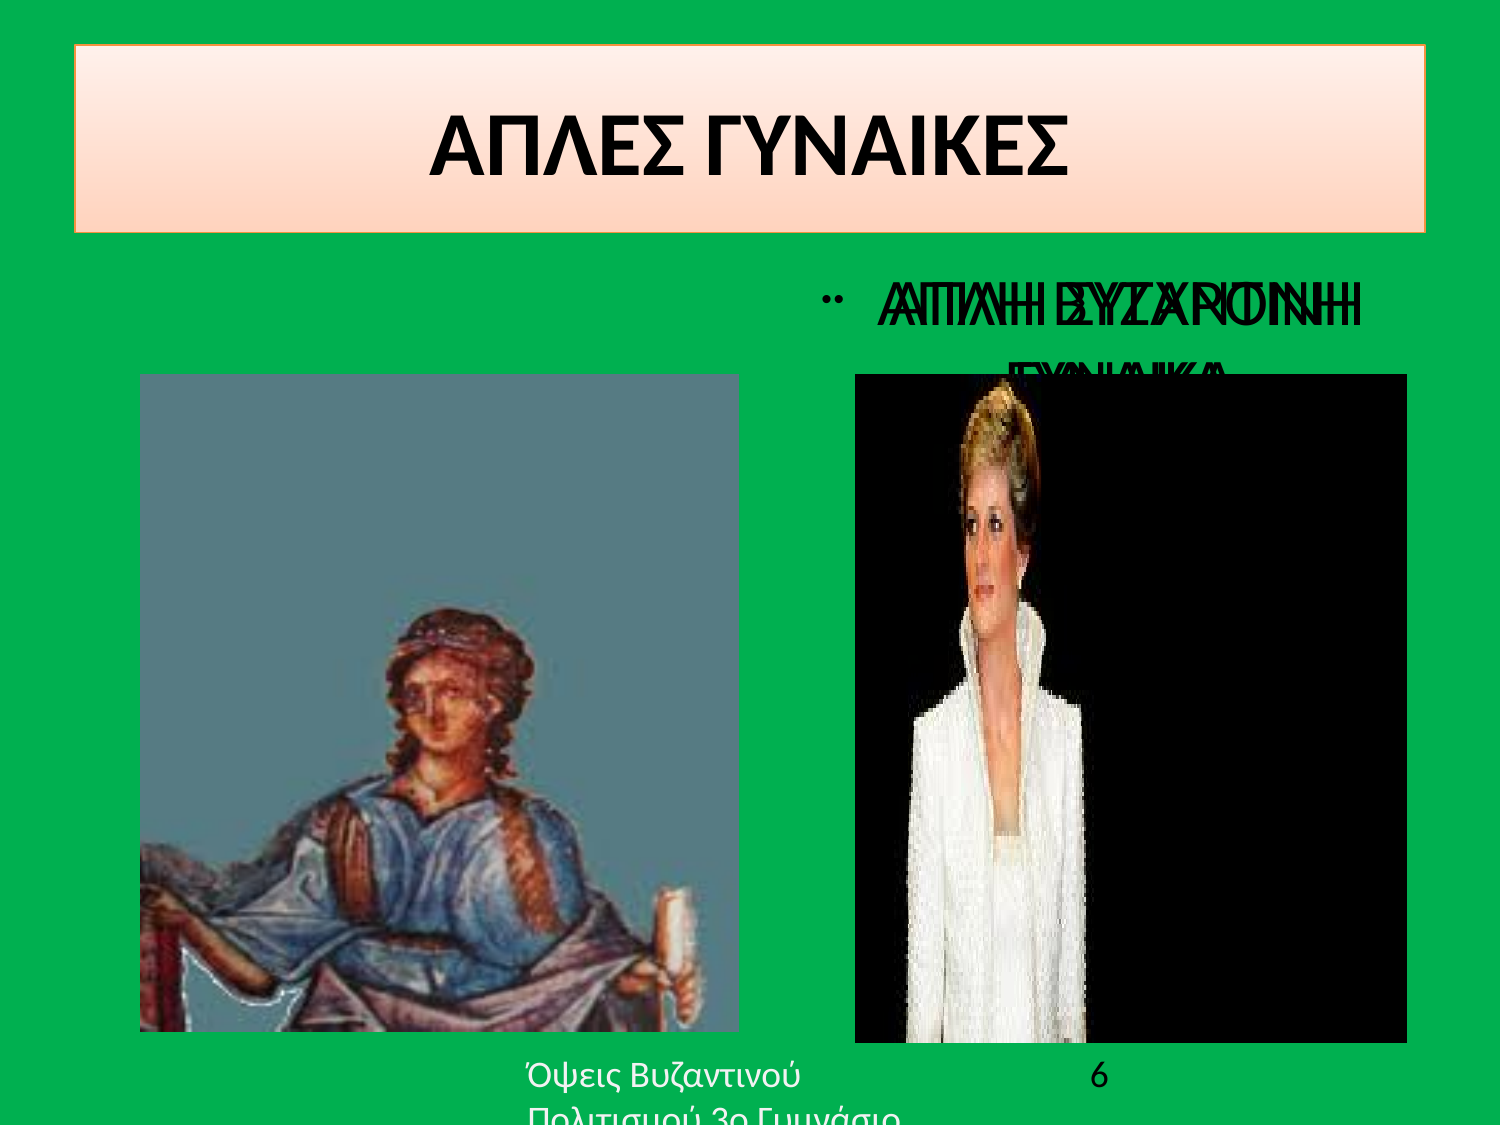

# ΑΠΛΕΣ ΓΥΝΑΙΚΕΣ
ΑΠΛΗ ΒΥΖΑΝΤΙΝΗ ΓΥΝΑΚΑ
ΑΠΛΗ ΣΥΓΧΡΟΝΗ ΓΥΝΑΙΚΑ
Όψεις Βυζαντινού Πολιτισμού 3ο Γυμνάσιο Τρικάλων